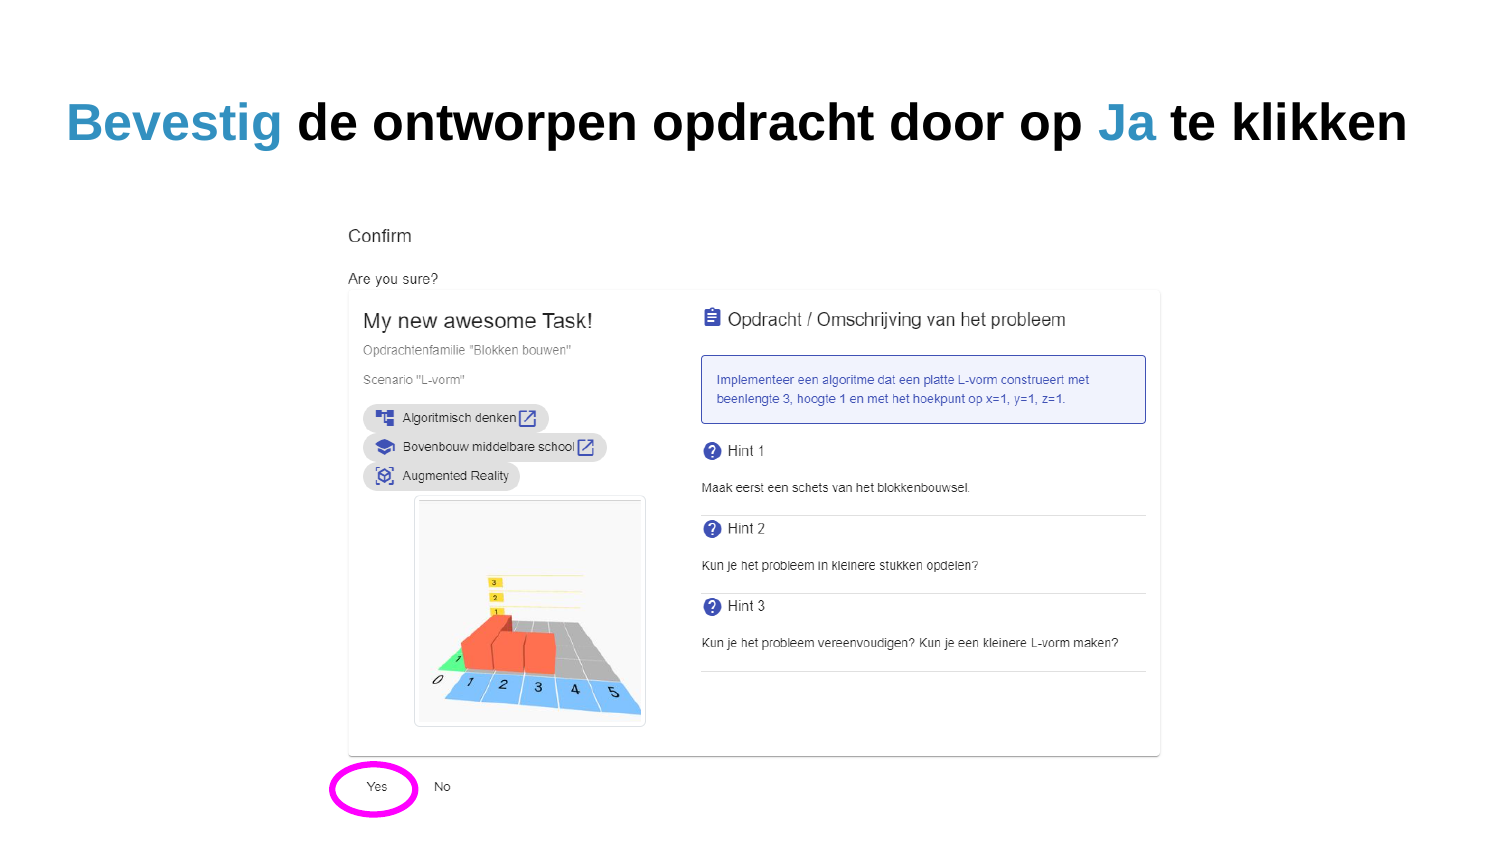

# Bevestig de ontworpen opdracht door op Ja te klikken